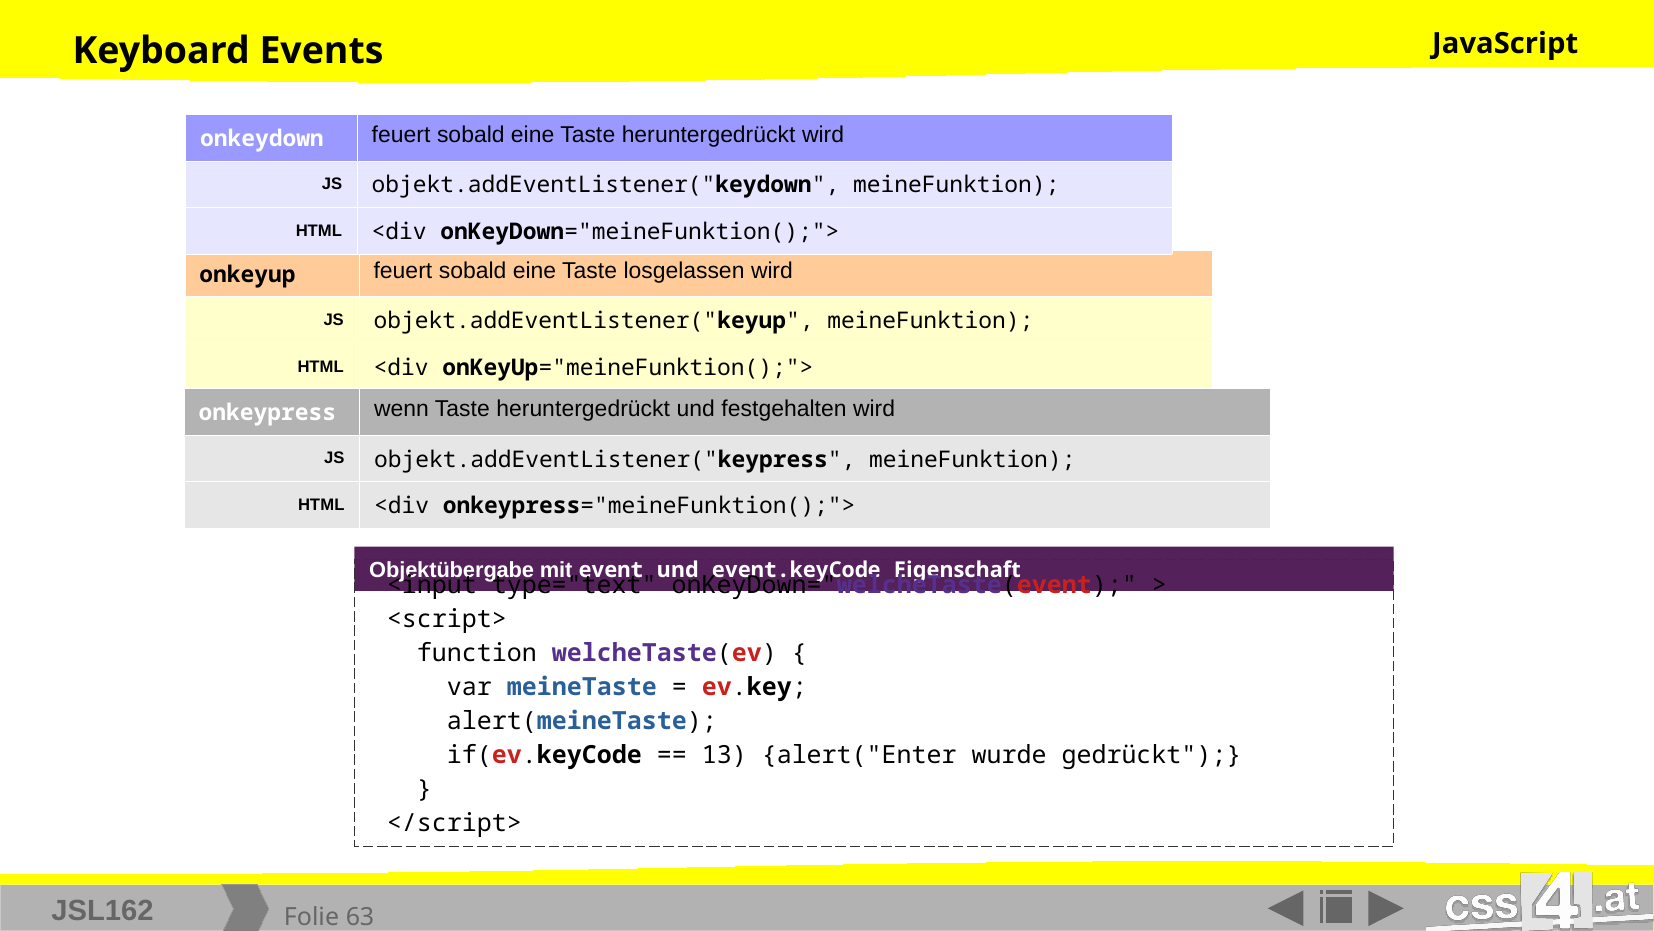

JavaScript
Keyboard Events
| onkeydown | feuert sobald eine Taste heruntergedrückt wird |
| --- | --- |
| JS | objekt.addEventListener("keydown", meineFunktion); |
| HTML | <div onKeyDown="meineFunktion();"> |
| onkeyup | feuert sobald eine Taste losgelassen wird |
| --- | --- |
| JS | objekt.addEventListener("keyup", meineFunktion); |
| HTML | <div onKeyUp="meineFunktion();"> |
| onkeypress | wenn Taste heruntergedrückt und festgehalten wird |
| --- | --- |
| JS | objekt.addEventListener("keypress", meineFunktion); |
| HTML | <div onkeypress="meineFunktion();"> |
Objektübergabe mit event und event.keyCode Eigenschaft
<input type="text" onKeyDown="welcheTaste(event);" >
<script>
 function welcheTaste(ev) {
 var meineTaste = ev.key;
 alert(meineTaste);
 if(ev.keyCode == 13) {alert("Enter wurde gedrückt");}
 }
</script>
JSL162
Folie